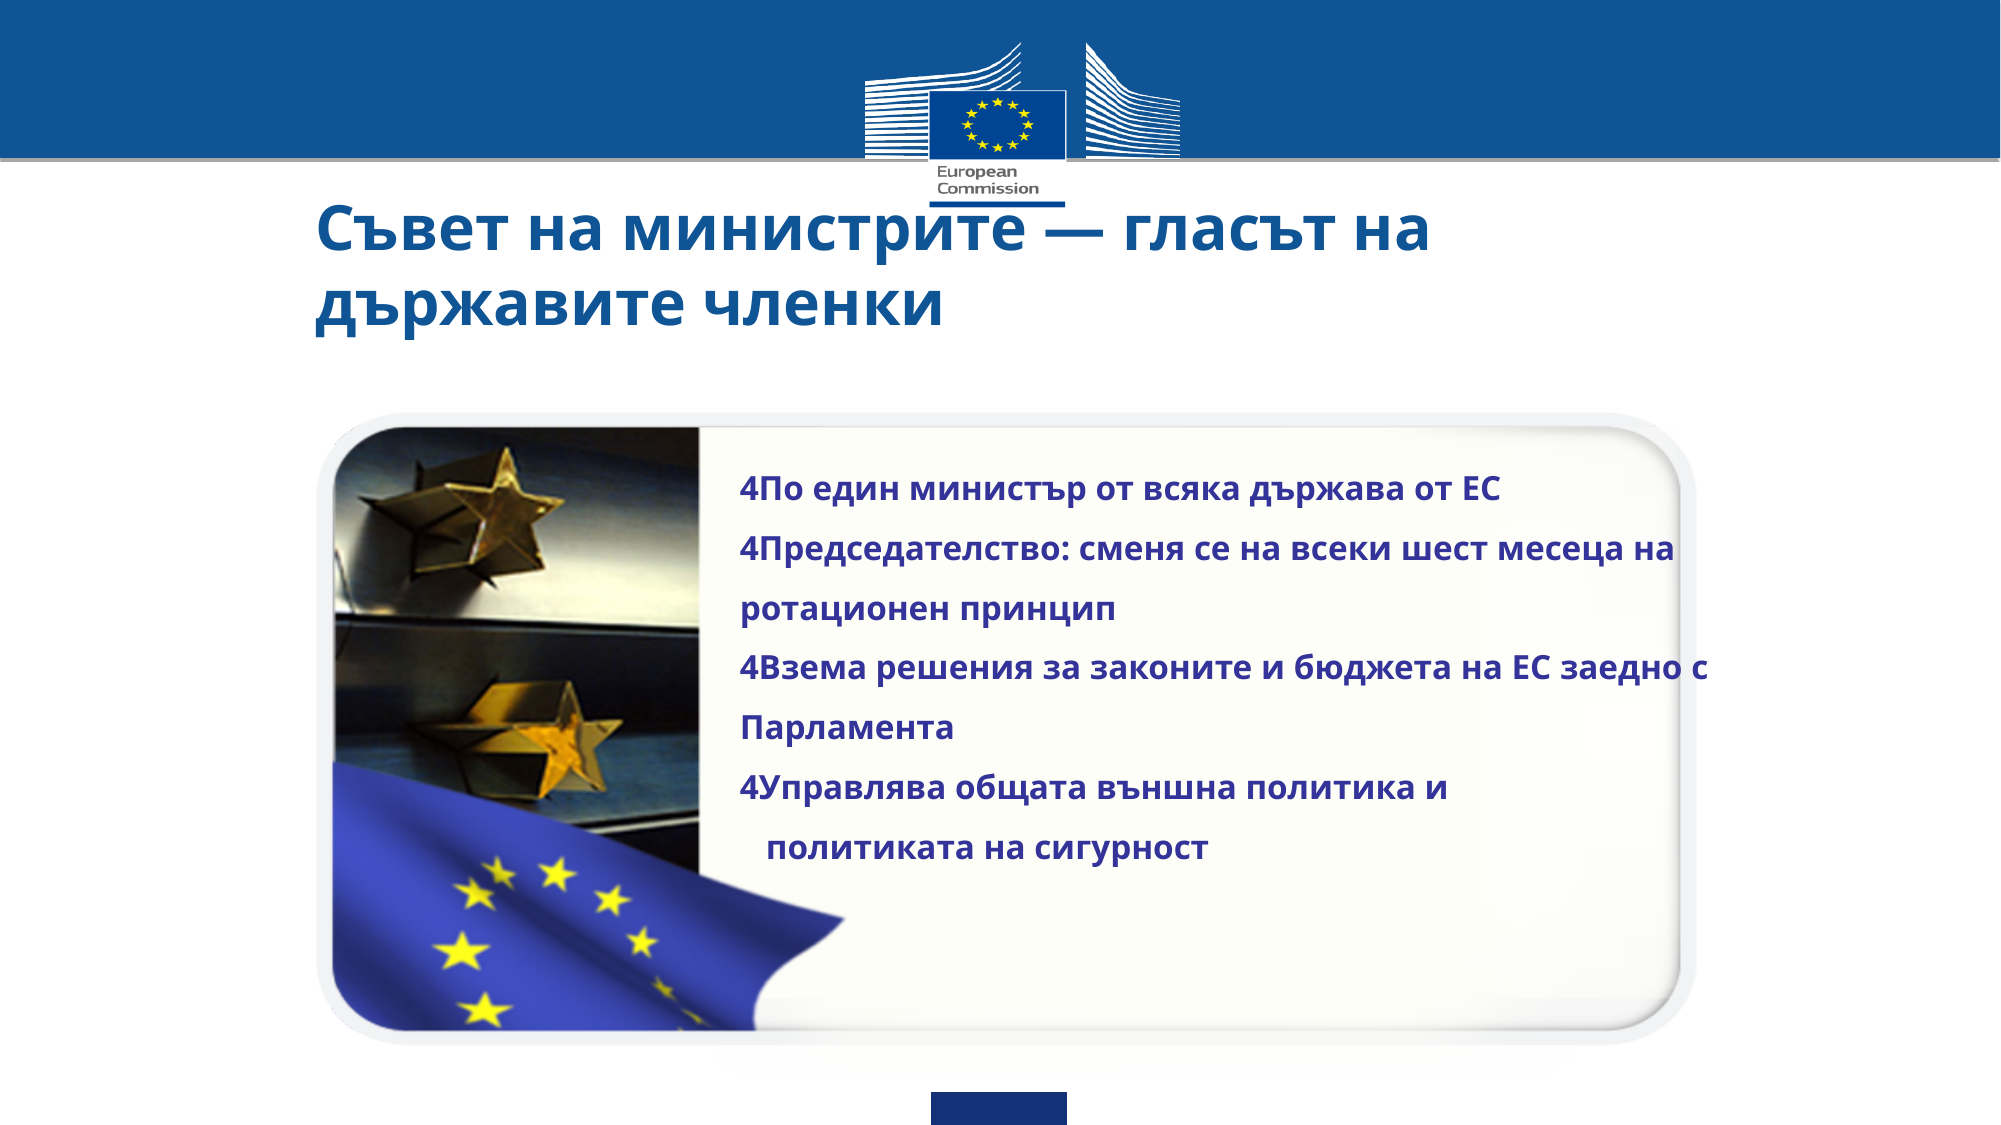

Съвет на министрите — гласът на държавите членки
4По един министър от всяка държава от ЕС
4Председателство: сменя се на всеки шест месеца на ротационен принцип
4Взема решения за законите и бюджета на ЕС заедно с Парламента
4Управлява общата външна политика и
 политиката на сигурност